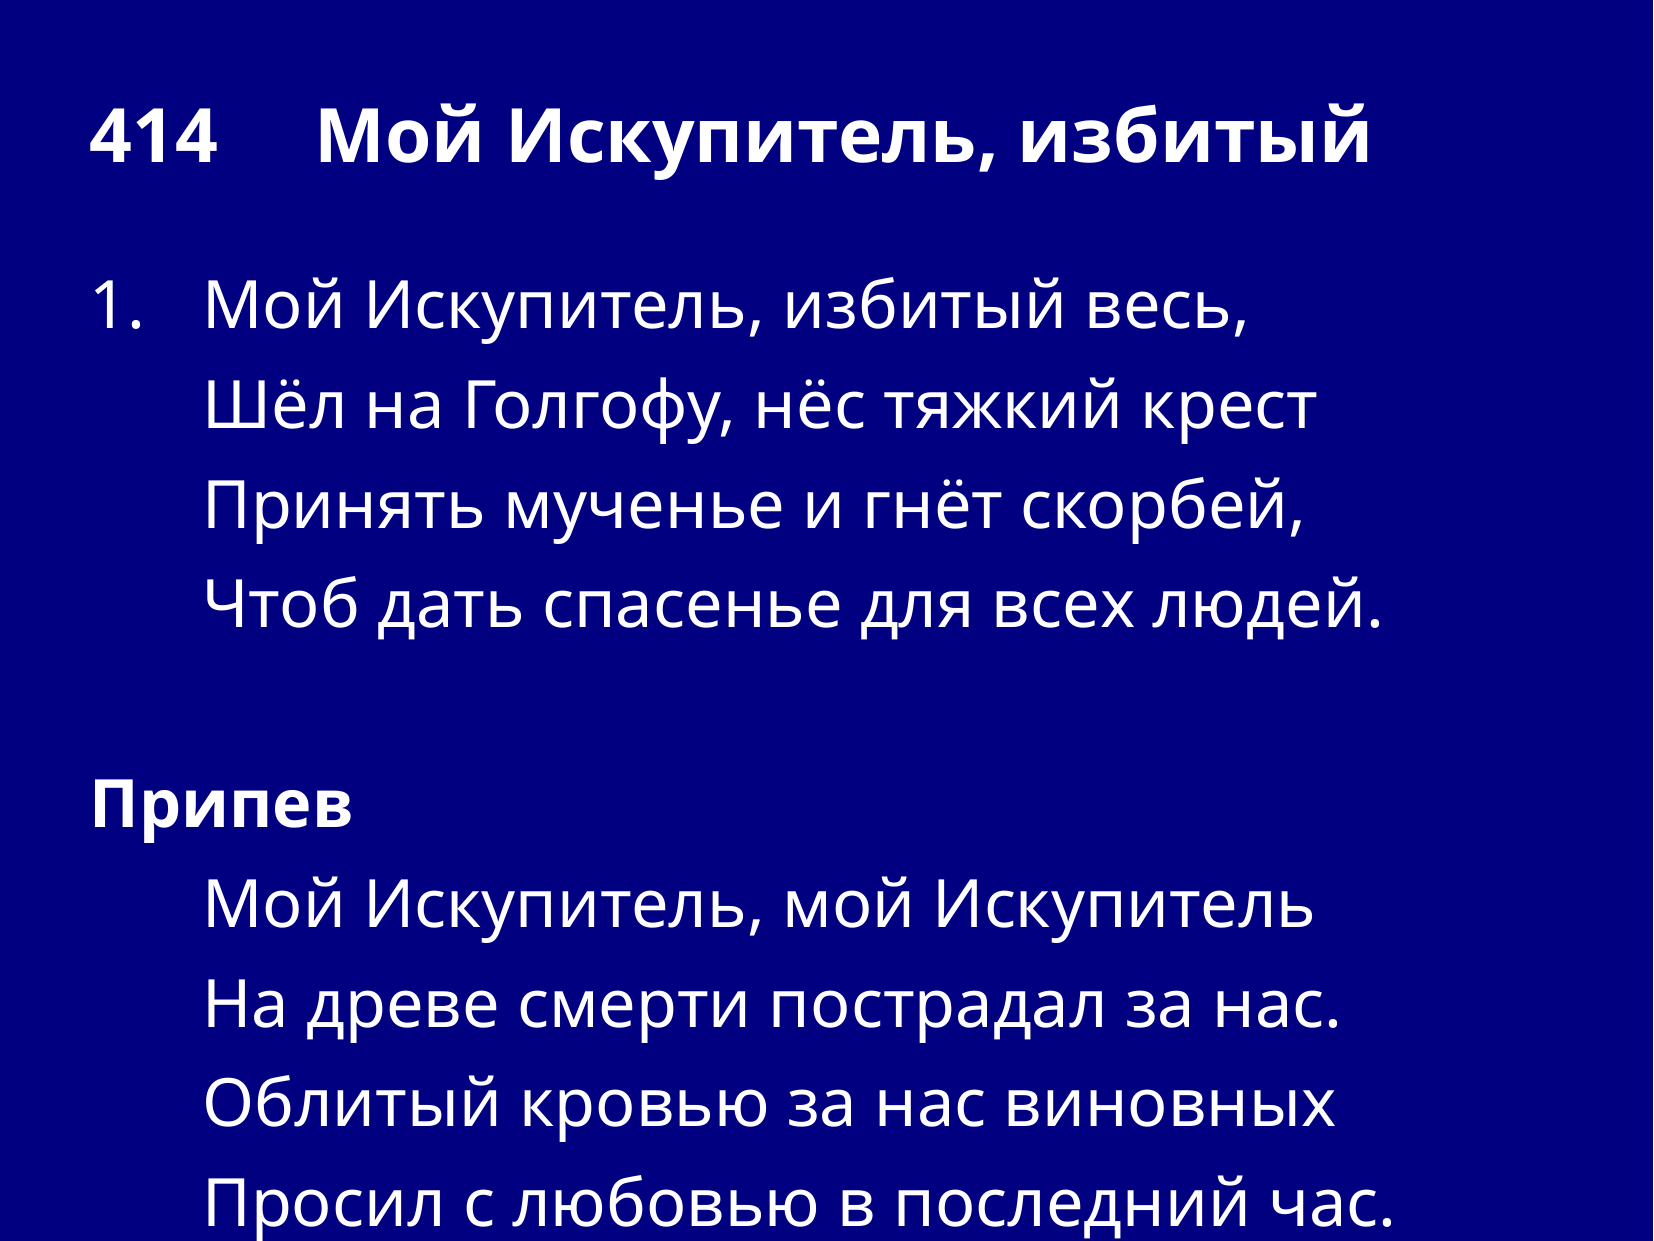

414	Мой Искупитель, избитый
1.	Мой Искупитель, избитый весь,
	Шёл на Голгофу, нёс тяжкий крест
	Принять мученье и гнёт скорбей,
	Чтоб дать спасенье для всех людей.
Припев
	Мой Искупитель, мой Искупитель
	На древе смерти пострадал за нас.
	Облитый кровью за нас виновных
	Просил с любовью в последний час.